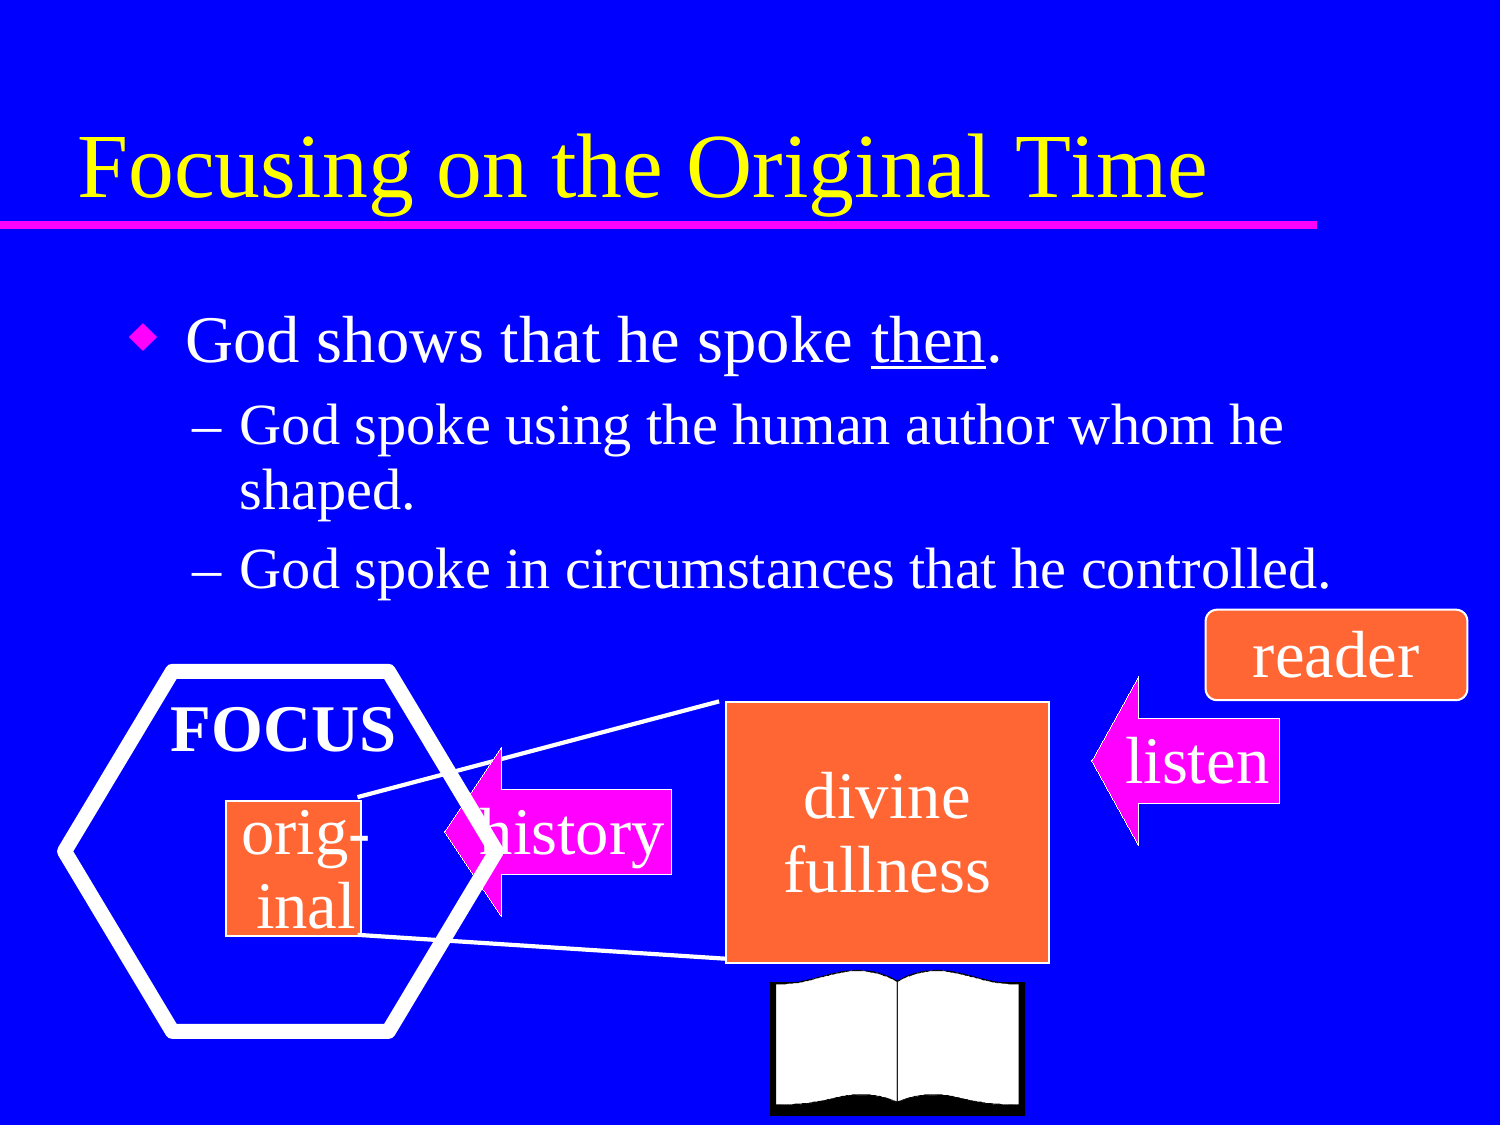

# Focusing on the Original Time
God shows that he spoke then.
God spoke using the human author whom he shaped.
God spoke in circumstances that he controlled.
reader
listen
divine
fullness
FOCUS
history
orig-
inal